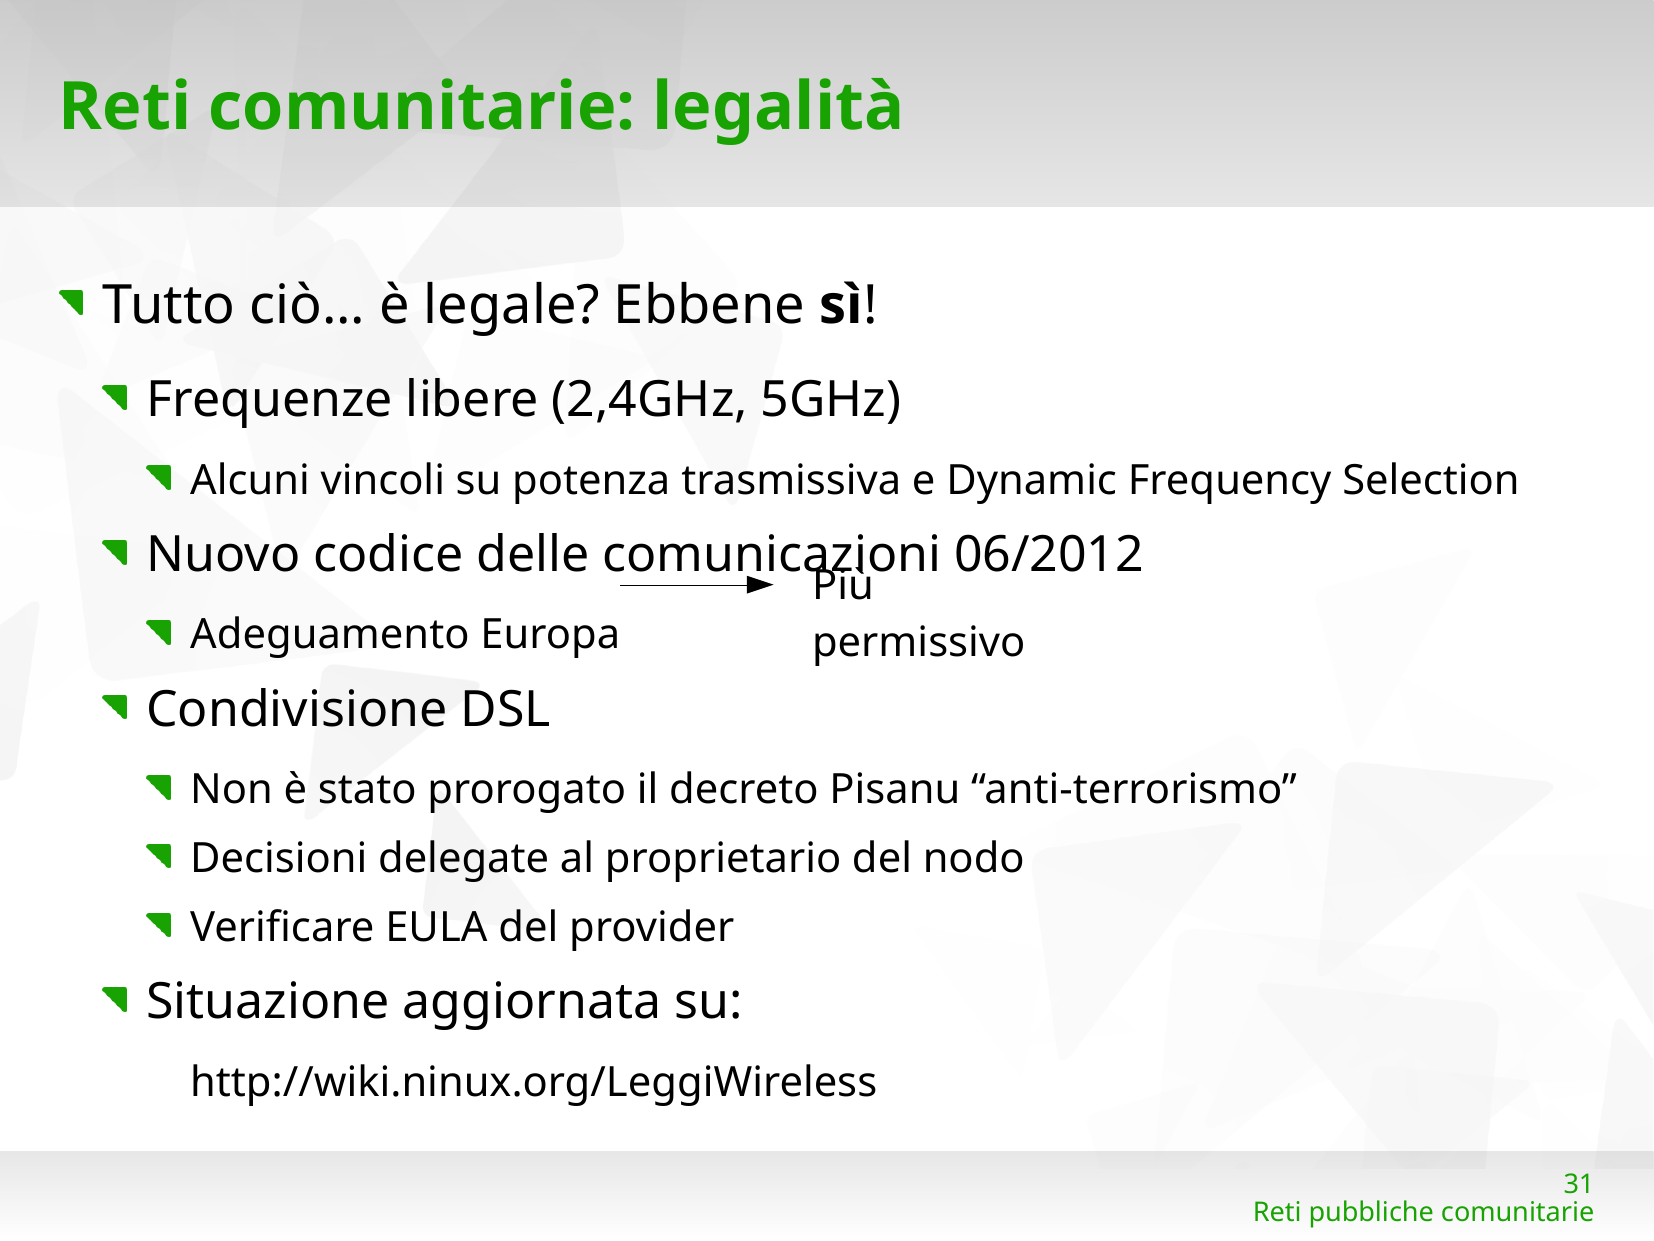

# Reti comunitarie: legalità
Tutto ciò... è legale? Ebbene sì!
Frequenze libere (2,4GHz, 5GHz)
Alcuni vincoli su potenza trasmissiva e Dynamic Frequency Selection
Nuovo codice delle comunicazioni 06/2012
Adeguamento Europa
Condivisione DSL
Non è stato prorogato il decreto Pisanu “anti-terrorismo”
Decisioni delegate al proprietario del nodo
Verificare EULA del provider
Situazione aggiornata su:
http://wiki.ninux.org/LeggiWireless
Più permissivo
31
Reti pubbliche comunitarie